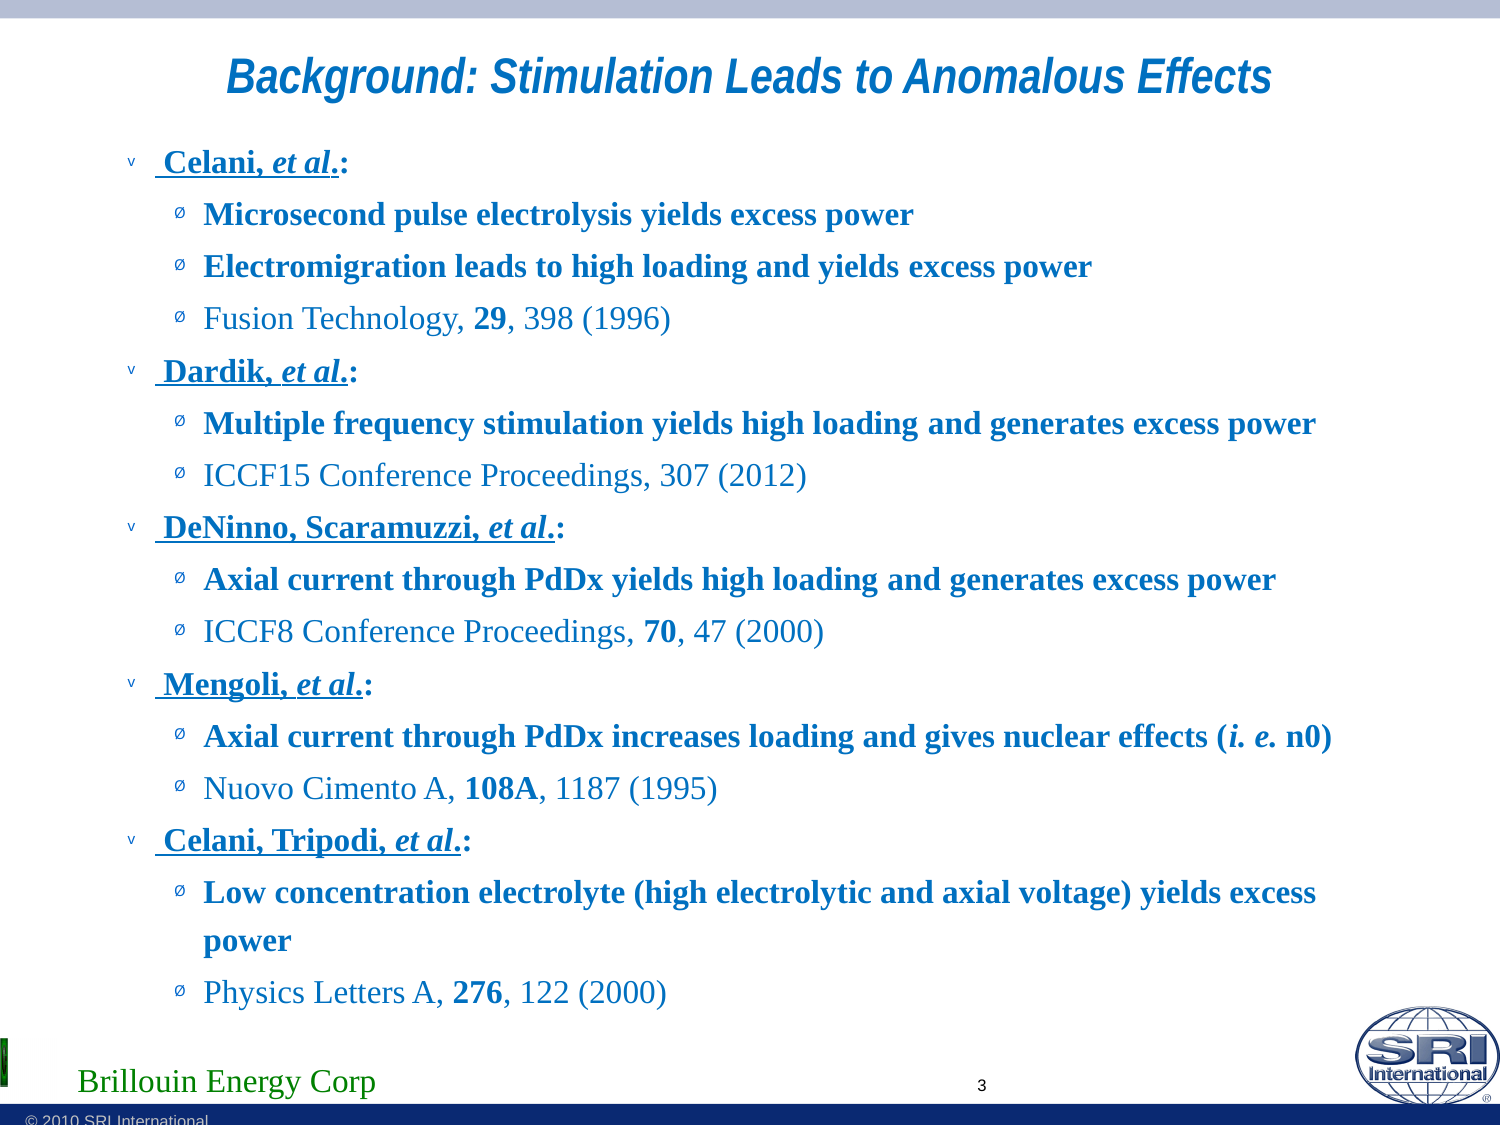

# Background: Stimulation Leads to Anomalous Effects
 Celani, et al.:
Microsecond pulse electrolysis yields excess power
Electromigration leads to high loading and yields excess power
Fusion Technology, 29, 398 (1996)
 Dardik, et al.:
Multiple frequency stimulation yields high loading and generates excess power
ICCF15 Conference Proceedings, 307 (2012)
 DeNinno, Scaramuzzi, et al.:
Axial current through PdDx yields high loading and generates excess power
ICCF8 Conference Proceedings, 70, 47 (2000)
 Mengoli, et al.:
Axial current through PdDx increases loading and gives nuclear effects (i. e. n0)
Nuovo Cimento A, 108A, 1187 (1995)
 Celani, Tripodi, et al.:
Low concentration electrolyte (high electrolytic and axial voltage) yields excess power
Physics Letters A, 276, 122 (2000)